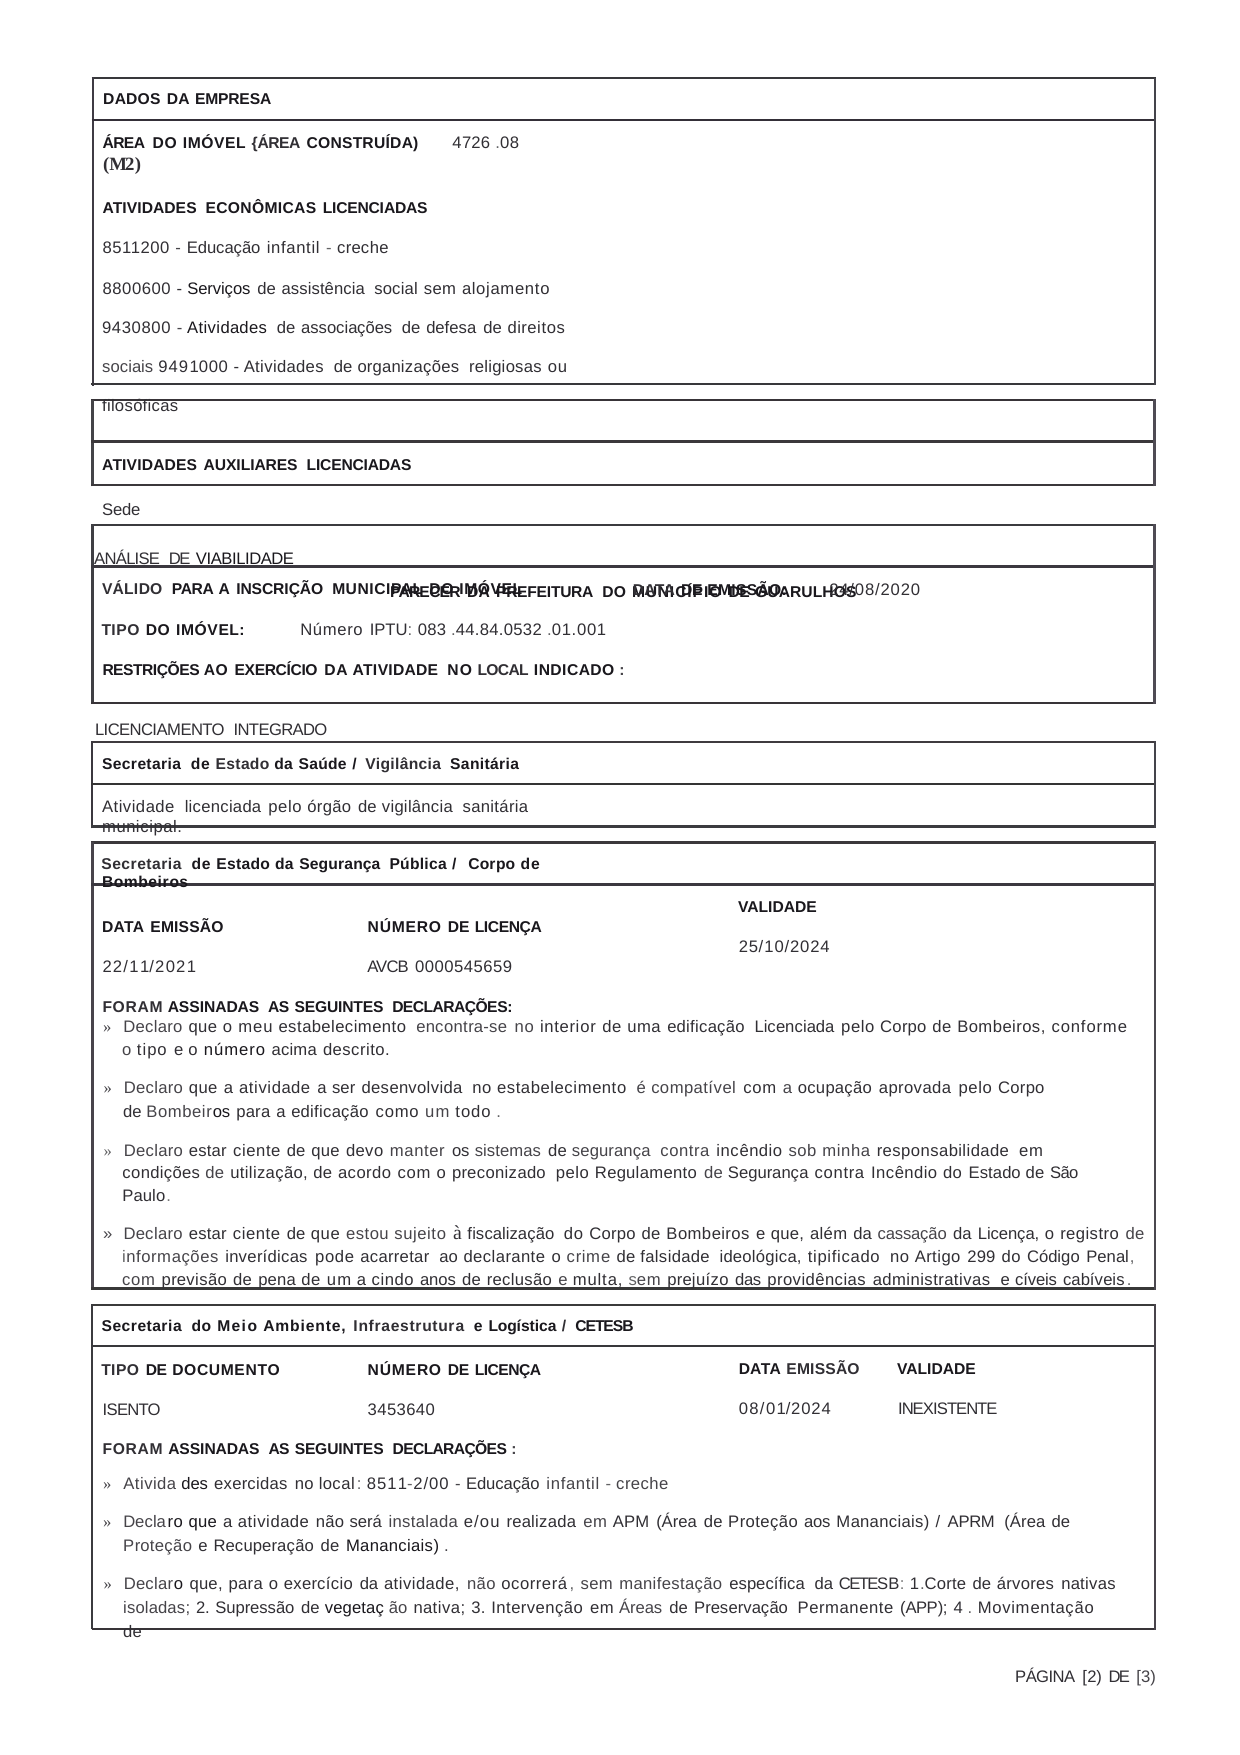

DADOS DA EMPRESA
ÁREA DO IMÓVEL {ÁREA CONSTRUÍDA) 	4726 .08
(M2)
ATIVIDADES ECONÔMICAS LICENCIADAS
8511200 - Educação infantil - creche
8800600 - Serviços de assistência social sem alojamento
9430800 - Atividades de associações de defesa de direitos sociais 9491000 - Atividades de organizações religiosas ou filosóficas
ATIVIDADES AUXILIARES LICENCIADAS
Sede
ANÁLISE DE VIABILIDADE
PARECER DA PREFEITURA DO MUNICÍPIO DE GUARULHOS
DATA DE EMISSÃO:	24/08/2020
VÁLIDO PARA A INSCRIÇÃO MUNICIPAL DO IMÓVEL
TIPO DO IMÓVEL:	Número IPTU: 083 .44.84.0532 .01.001
RESTRIÇÕES AO EXERCÍCIO DA ATIVIDADE NO LOCAL INDICADO :
LICENCIAMENTO INTEGRADO
Secretaria de Estado da Saúde / Vigilância Sanitária
Atividade licenciada pelo órgão de vigilância sanitária municipal.
Secretaria de Estado da Segurança Pública / Corpo de Bombeiros
DATA EMISSÃO	NÚMERO DE LICENÇA
22/11/2021	AVCB 0000545659
FORAM ASSINADAS AS SEGUINTES DECLARAÇÕES:
VALIDADE
25/10/2024
» Declaro que o meu estabelecimento encontra-se no interior de uma edificação Licenciada pelo Corpo de Bombeiros, conforme o tipo e o número acima descrito.
» Declaro que a atividade a ser desenvolvida no estabelecimento é compatível com a ocupação aprovada pelo Corpo de Bombeiros para a edificação como um todo .
» Declaro estar ciente de que devo manter os sistemas de segurança contra incêndio sob minha responsabilidade em condições de utilização, de acordo com o preconizado pelo Regulamento de Segurança contra Incêndio do Estado de São Paulo.
» Declaro estar ciente de que estou sujeito à fiscalização do Corpo de Bombeiros e que, além da cassação da Licença, o registro de informações inverídicas pode acarretar ao declarante o crime de falsidade ideológica, tipificado no Artigo 299 do Código Penal, com previsão de pena de um a cindo anos de reclusão e multa, sem prejuízo das providências administrativas e cíveis cabíveis.
Secretaria do Meio Ambiente, Infraestrutura e Logística / CETESB
TIPO DE DOCUMENTO	NÚMERO DE LICENÇA
ISENTO	3453640
FORAM ASSINADAS AS SEGUINTES DECLARAÇÕES :
DATA EMISSÃO
VALIDADE
INEXISTENTE
08/01/2024
» Ativida des exercidas no local: 8511-2/00 - Educação infantil - creche
» Declaro que a atividade não será instalada e/ou realizada em APM (Área de Proteção aos Mananciais) / APRM (Área de Proteção e Recuperação de Mananciais) .
» Declaro que, para o exercício da atividade, não ocorrerá, sem manifestação específica da CETESB: 1.Corte de árvores nativas isoladas; 2. Supressão de vegetaç ão nativa; 3. Intervenção em Áreas de Preservação Permanente (APP); 4 . Movimentação de
PÁGINA [2) DE [3)